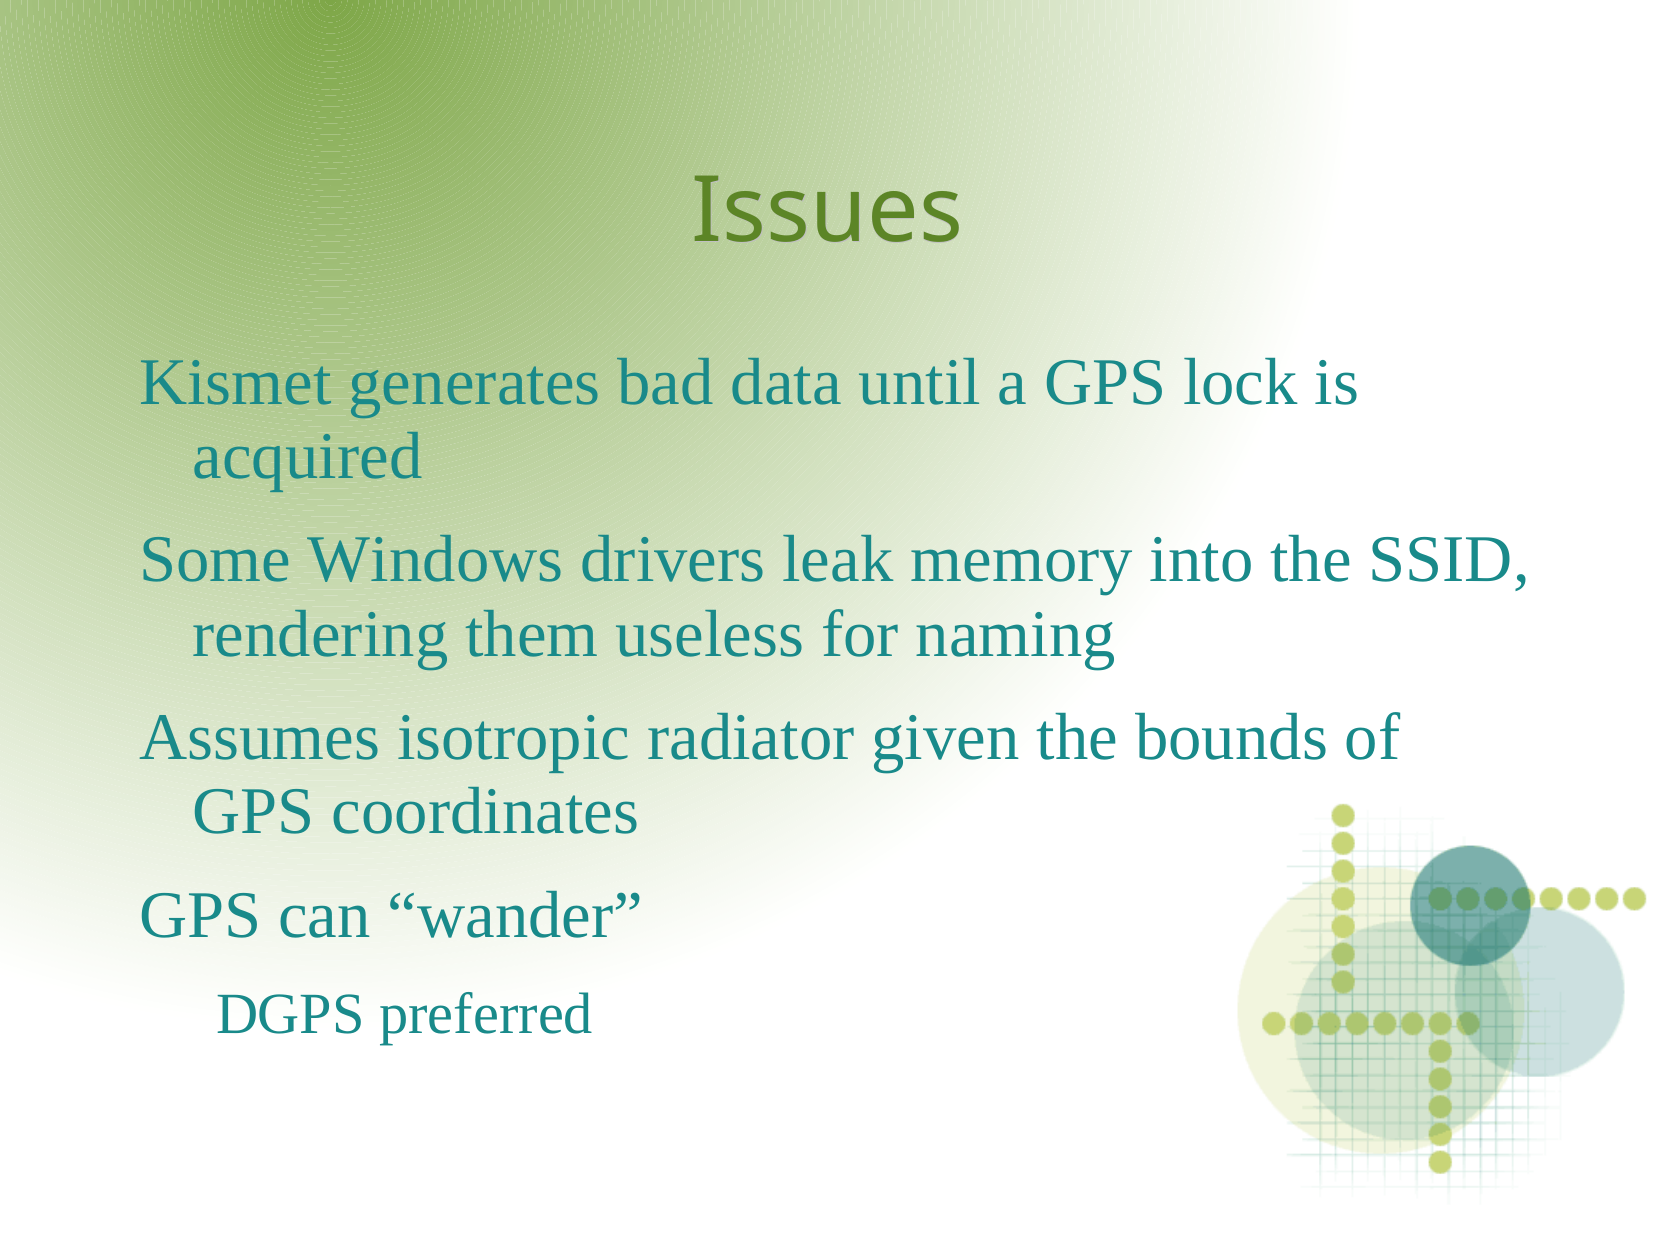

# Issues
Kismet generates bad data until a GPS lock is acquired
Some Windows drivers leak memory into the SSID, rendering them useless for naming
Assumes isotropic radiator given the bounds of GPS coordinates
GPS can “wander”
DGPS preferred